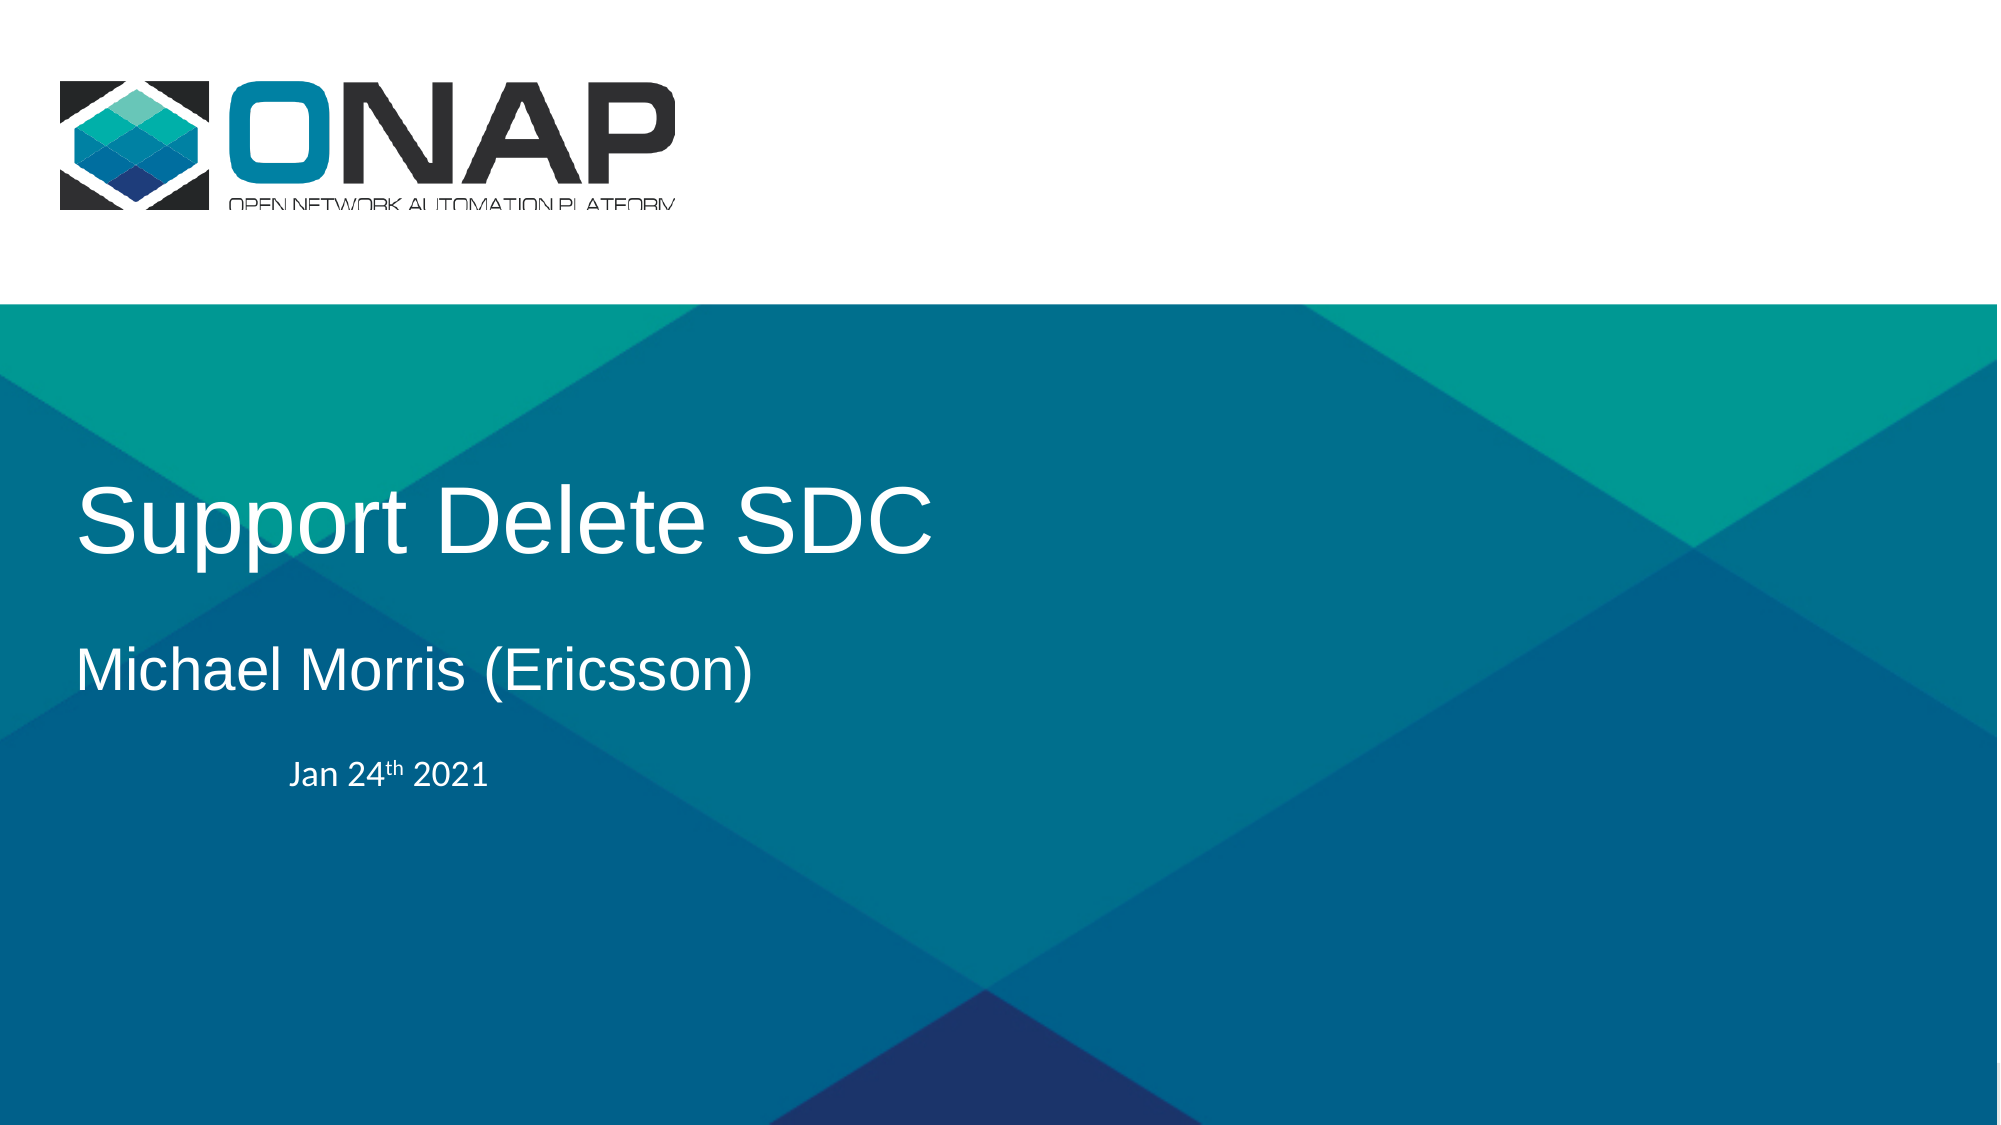

# Support Delete SDC Michael Morris (Ericsson)
Jan 24th 2021